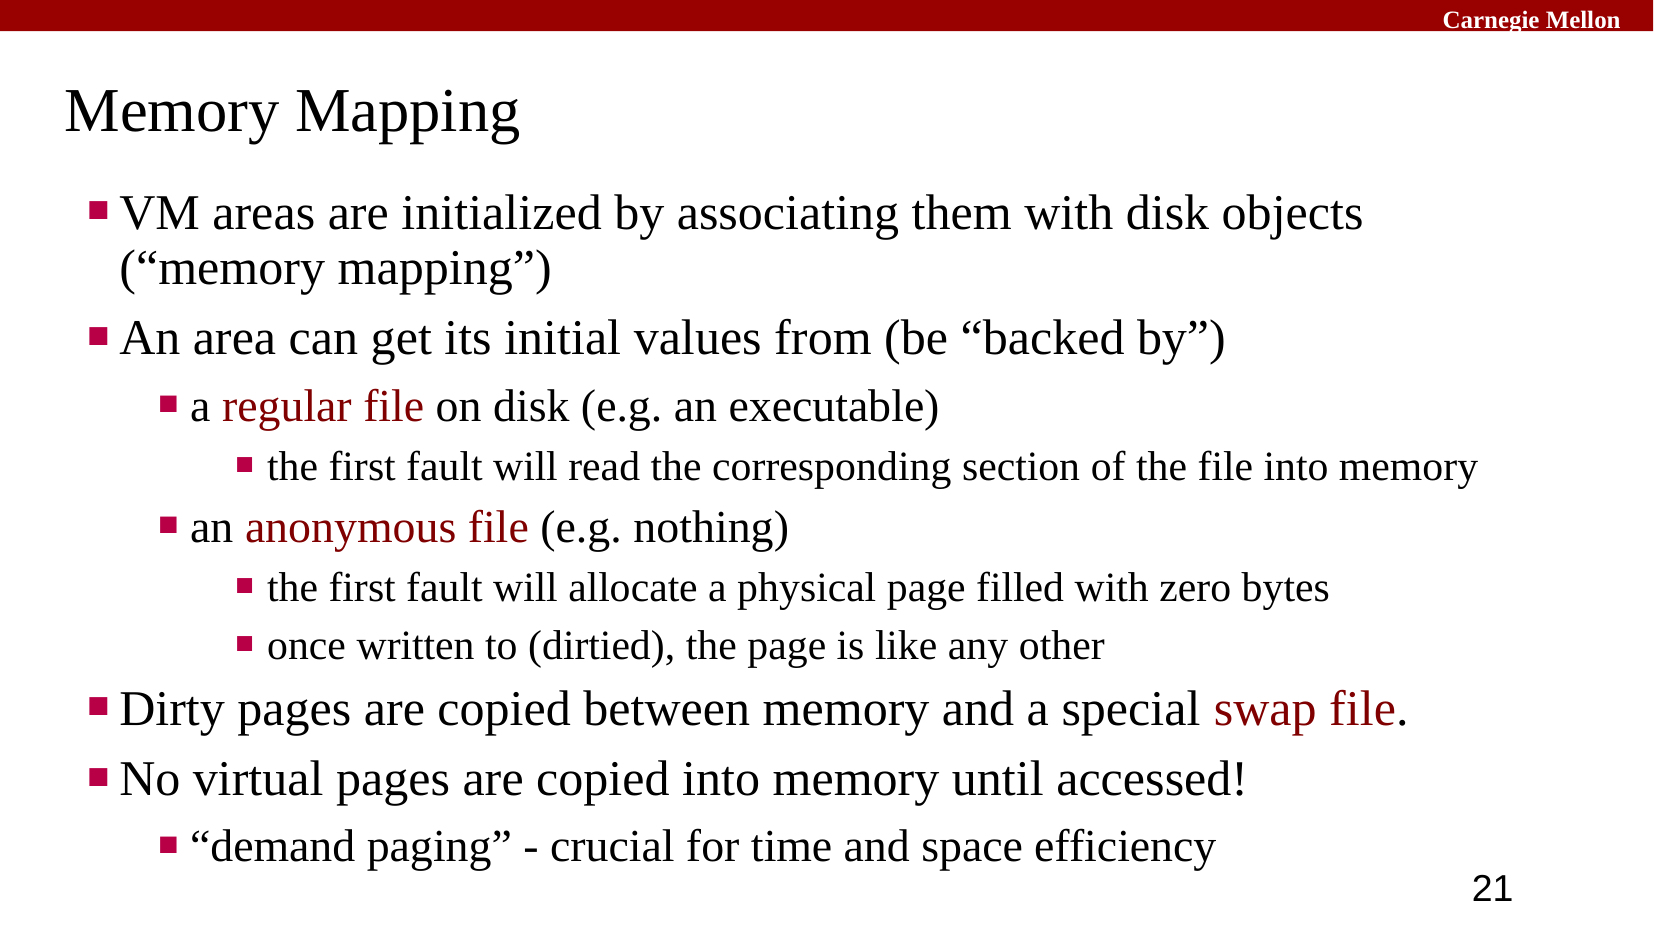

# Memory Mapping
VM areas are initialized by associating them with disk objects (“memory mapping”)
An area can get its initial values from (be “backed by”)
a regular file on disk (e.g. an executable)
the first fault will read the corresponding section of the file into memory
an anonymous file (e.g. nothing)
the first fault will allocate a physical page filled with zero bytes
once written to (dirtied), the page is like any other
Dirty pages are copied between memory and a special swap file.
No virtual pages are copied into memory until accessed!
“demand paging” - crucial for time and space efficiency